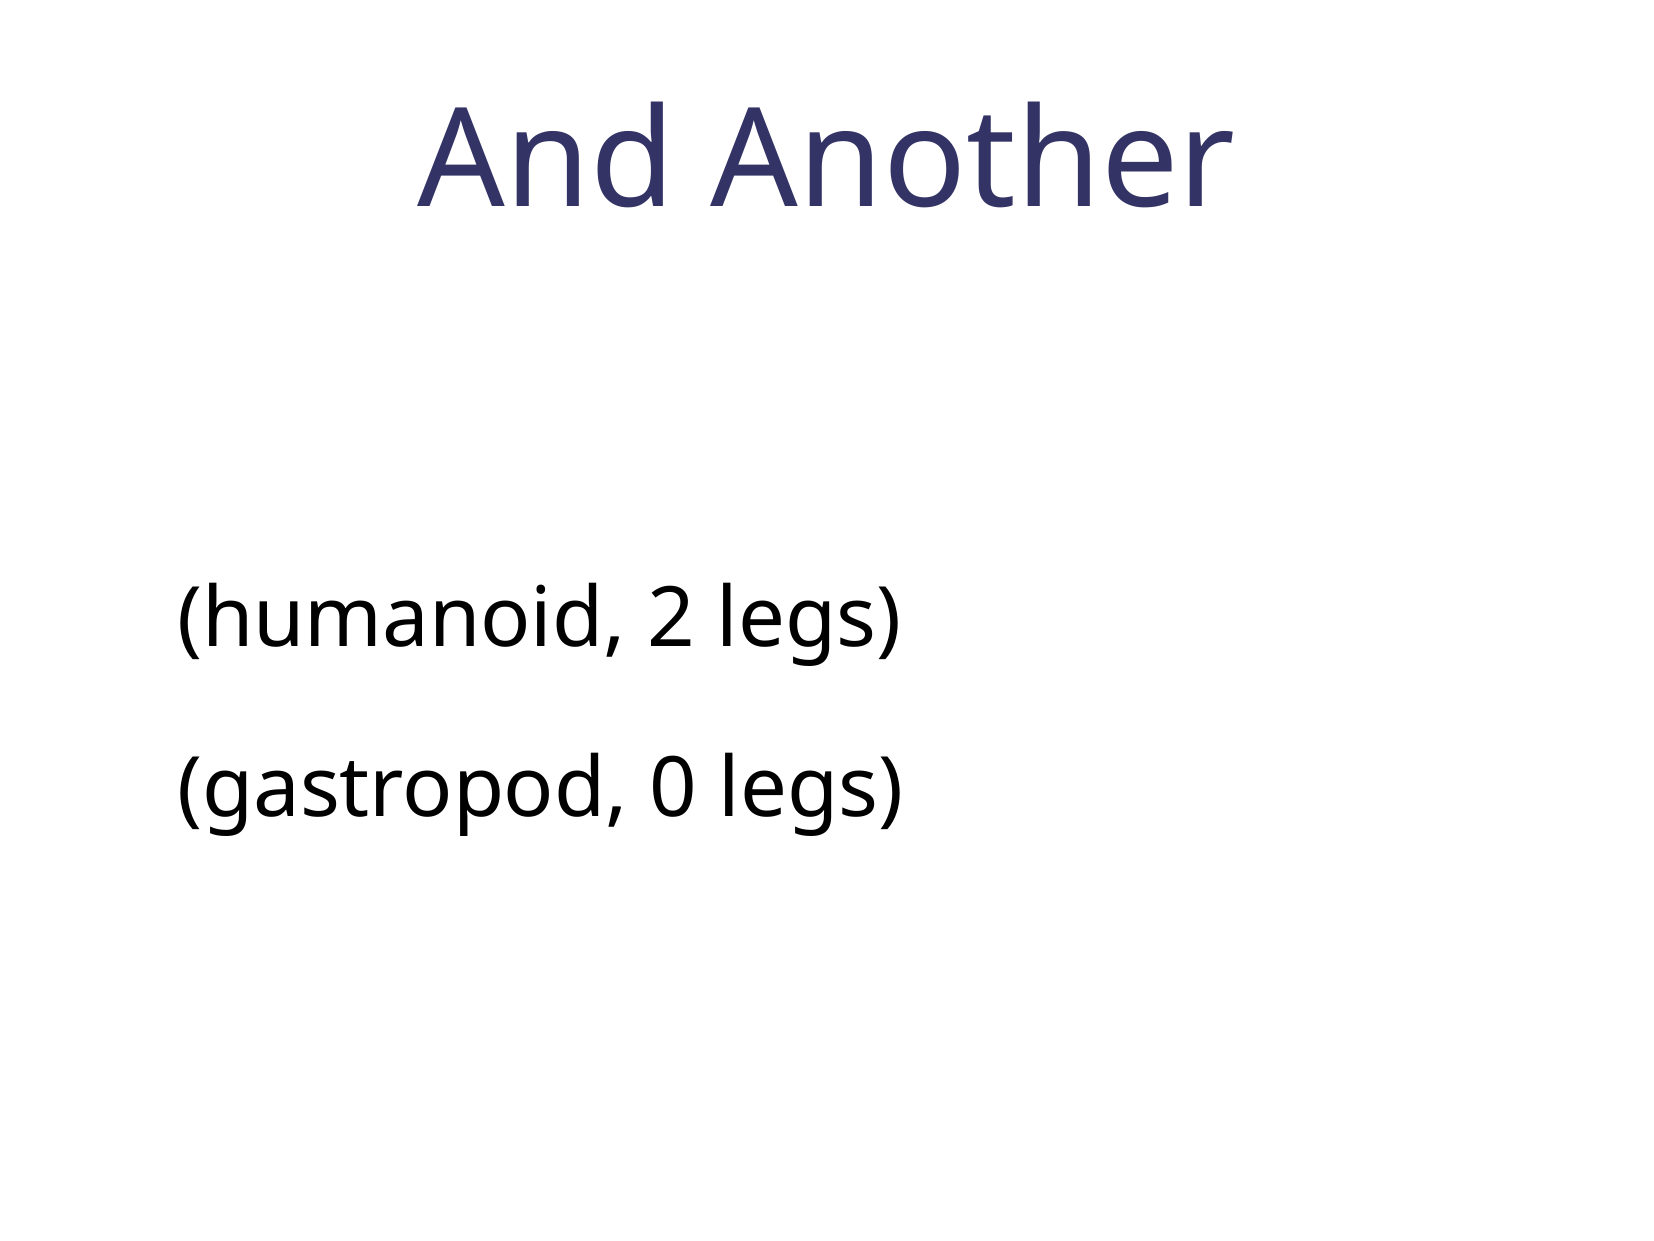

# And Another
(humanoid, 2 legs)
(gastropod, 0 legs)